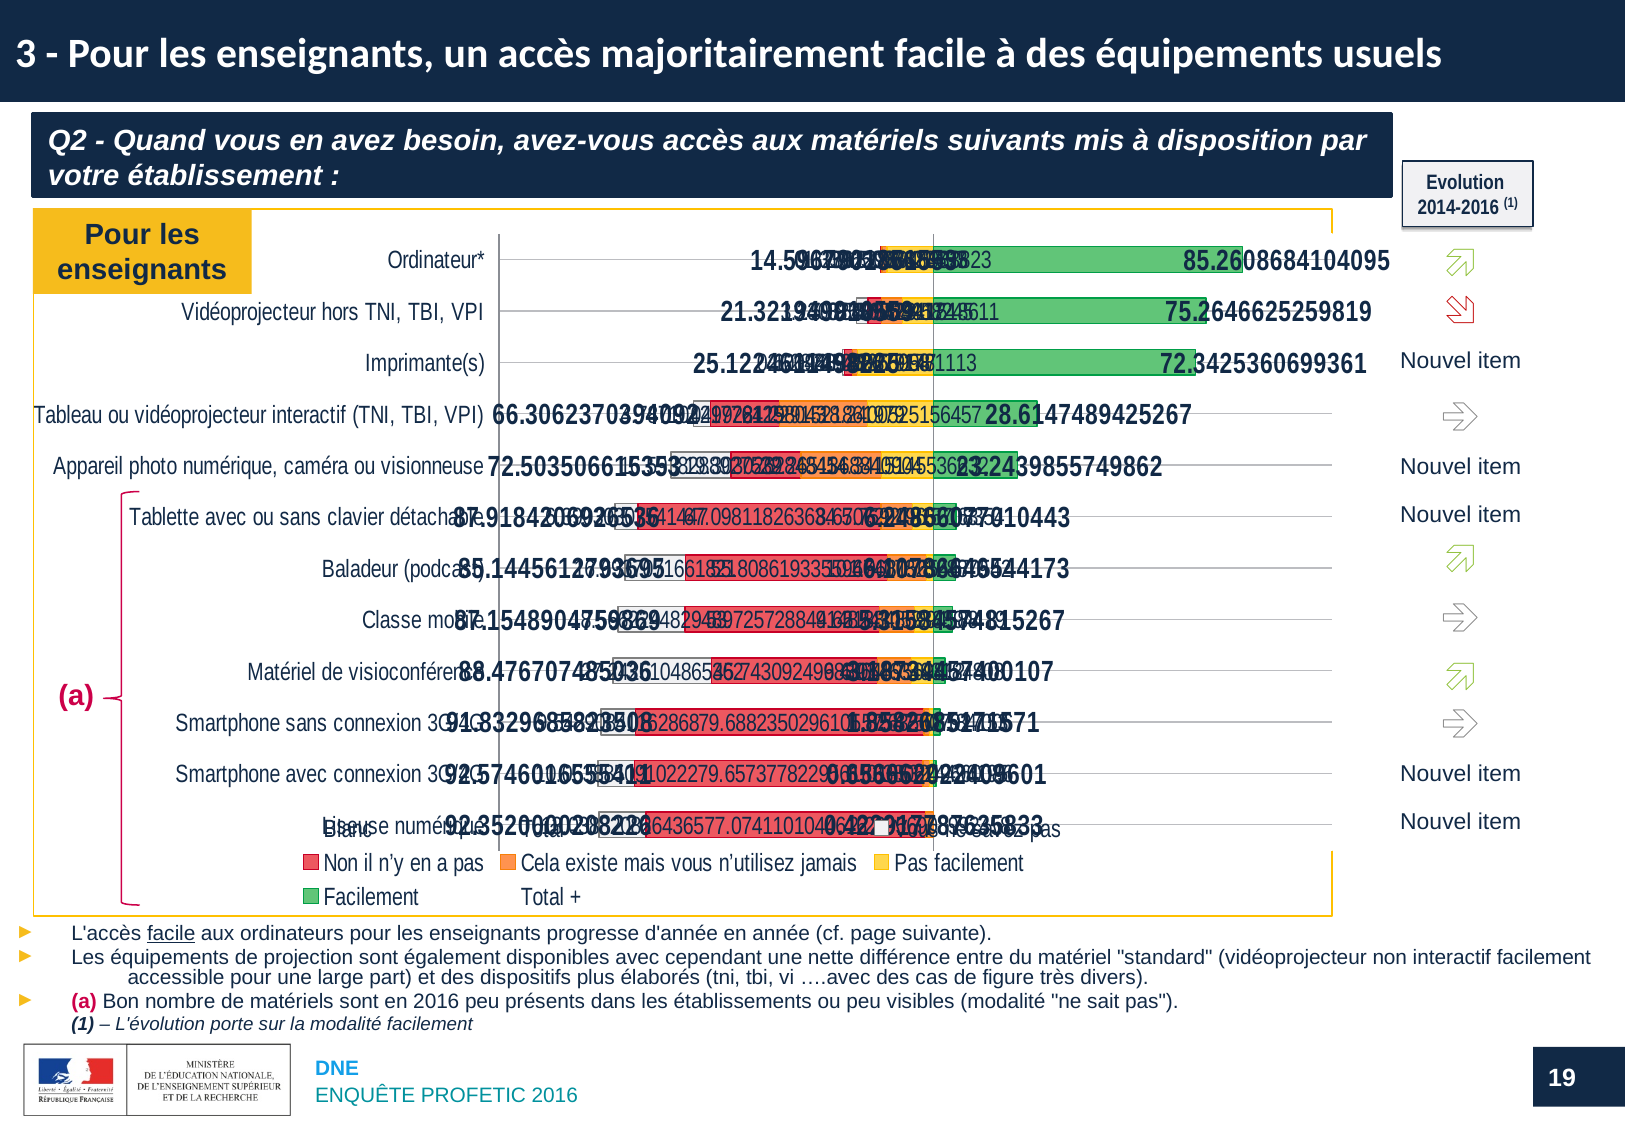

3 - Pour les enseignants, un accès majoritairement facile à des équipements usuels
Q2 - Quand vous en avez besoin, avez-vous accès aux matériels suivants mis à disposition par votre établissement :
Evolution
2014-2016 (1)
### Chart
| Category | Blanc | Total - | Vous ne savez pas | Non il n’y en a pas | Cela existe mais vous n’utilisez jamais | Pas facilement | Facilement | Total + |
|---|---|---|---|---|---|---|---|---|
| Liseuse numérique | 15.2959999583547 | 92.3520000208226 | 13.0383208264365 | 77.0741101044616 | 2.23956908992458 | None | None | 0.422917787635833 |
| Smartphone avec connexion 3G/4G | 14.8507966889177 | 92.5746016555411 | 10.0638850910222 | 79.6573778229561 | 1.83380624496195 | 1.01953249660086 | 0.656662022409601 | 0.656662022409601 |
| Smartphone sans connexion 3G/4G | 16.3340628352984 | 91.8329685823508 | 9.54290841162868 | 79.6882350296105 | 1.57547506184153 | 1.02635007927006 | 1.8582685171571 | 1.8582685171571 |
| Matériel de visioconférence | 23.0465850299281 | 88.476707485036 | 27.2425104865362 | 45.7430924968397 | 9.436469569812 | 6.05463493184808 | 3.18734457400107 | 3.18734457400107 |
| Classe mobile | 25.6902190480261 | 87.1548904759869 | 18.5662244829489 | 53.725728844148 | 9.62188480994588 | 5.24105233894419 | 5.31584574815267 | 5.31584574815267 |
| Baladeur (podcast) | 29.7108774412611 | 85.1445612793695 | 16.6937071661821 | 55.808619335594 | 10.6740782328879 | 1.96815654470542 | 6.10786646544173 | 6.10786646544173 |
| Tablette avec ou sans clavier détachable | 24.1631586146928 | 87.9184206926536 | 6.39030307541447 | 67.098118263634 | 8.67072019652163 | 5.75927915708354 | 6.24866077010443 | 6.24866077010443 |
| Appareil photo numérique, caméra ou visionneuse | 54.992986769294 | 72.503506615353 | 16.5938288927539 | 19.3030262848454 | 22.2651368840904 | 14.3415145536632 | 23.2439855749862 | 23.2439855749862 |
| Tableau ou vidéoprojecteur interactif (TNI, TBI, VPI) | 67.3875259211817 | 66.3062370394092 | 4.78710421776125 | 19.0499281198043 | 24.2291521861979 | 18.2400525156457 | 28.6147489425267 | 28.6147489425267 |
| Imprimante(s) | 149.755077700355 | 25.1224611498225 | 0.603940348360098 | 2.20458911955958 | 1.28725450379147 | 21.0266771781113 | 72.3425360699361 | 72.3425360699361 |
| Vidéoprojecteur hors TNI, TBI, VPI | 157.356100178882 | 21.321949910559 | 3.23002381784917 | 3.70754294294124 | 5.87556003458245 | 8.50882311518611 | 75.2646625259819 | 75.2646625259819 |
| Ordinateur* | 170.806419629689 | 14.5967901851553 | 0.117912033673693 | 0.325623966884775 | 1.33065008621457 | 12.8226040983823 | 85.2608684104095 | 85.2608684104095 |Pour les enseignants


Nouvel item

Nouvel item
Nouvel item



(a)

Nouvel item
Nouvel item
# L'accès facile aux ordinateurs pour les enseignants progresse d'année en année (cf. page suivante).
Les équipements de projection sont également disponibles avec cependant une nette différence entre du matériel "standard" (vidéoprojecteur non interactif facilement accessible pour une large part) et des dispositifs plus élaborés (tni, tbi, vi ….avec des cas de figure très divers).
(a) Bon nombre de matériels sont en 2016 peu présents dans les établissements ou peu visibles (modalité "ne sait pas").
(1) – L'évolution porte sur la modalité facilement
19